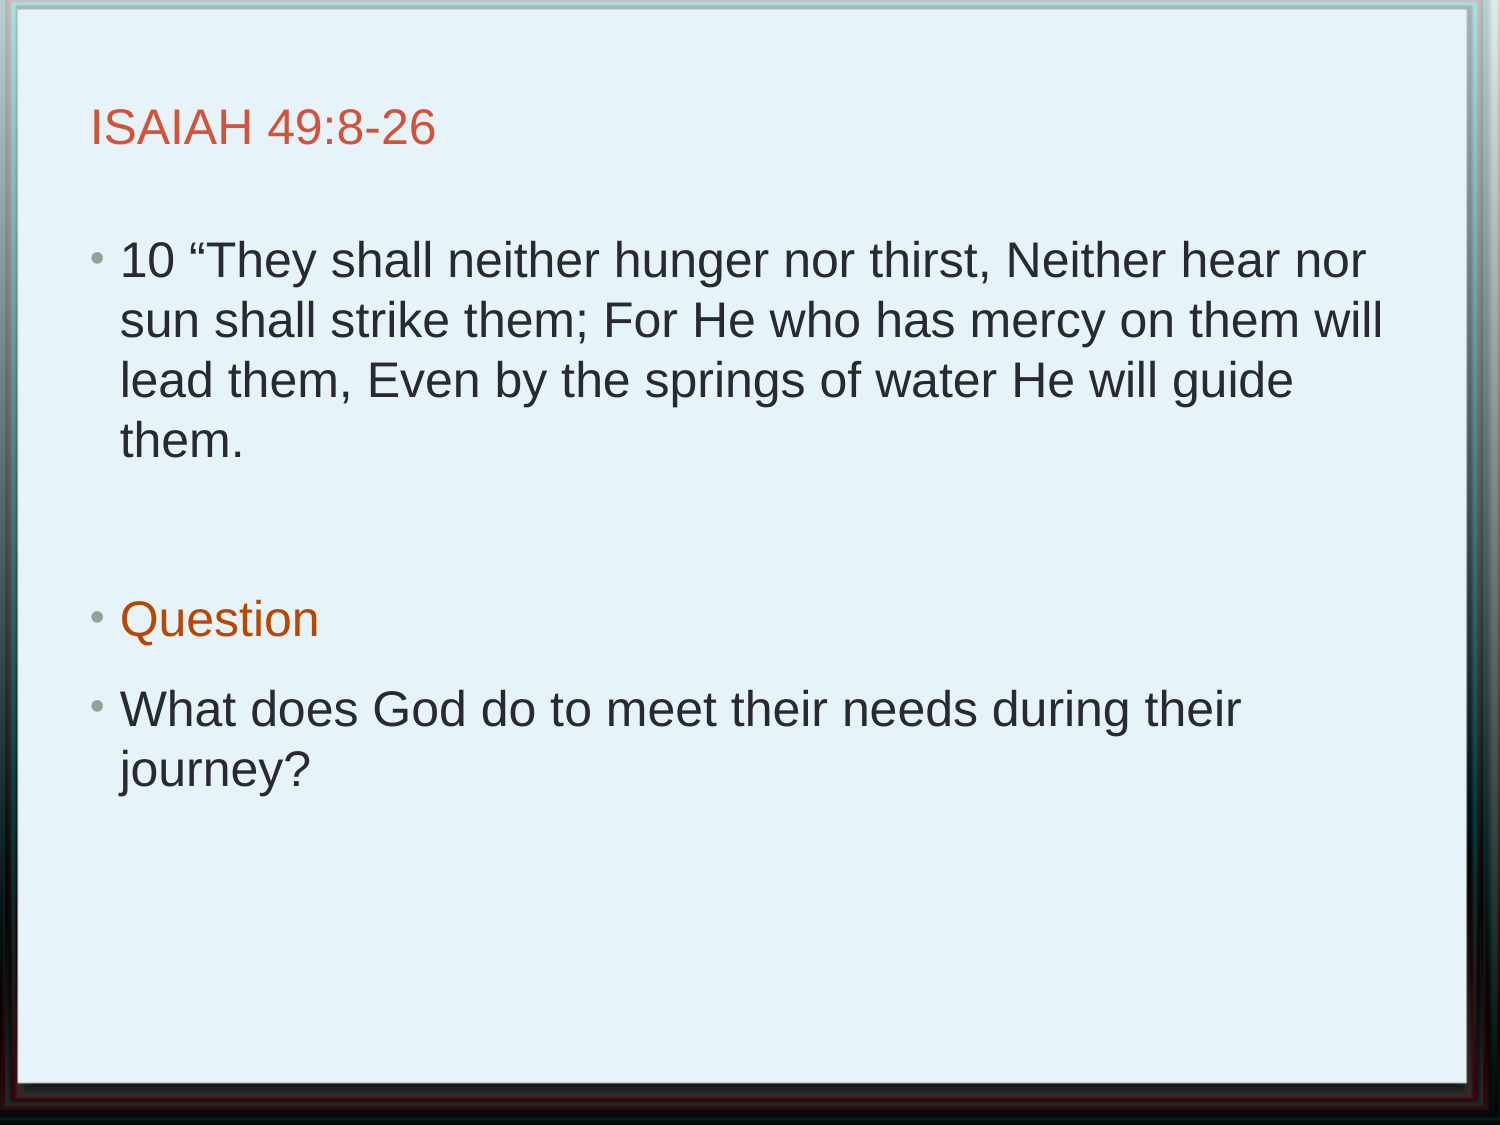

# ISAIAH 49:8-26
10 “They shall neither hunger nor thirst, Neither hear nor sun shall strike them; For He who has mercy on them will lead them, Even by the springs of water He will guide them.
Question
What does God do to meet their needs during their journey?